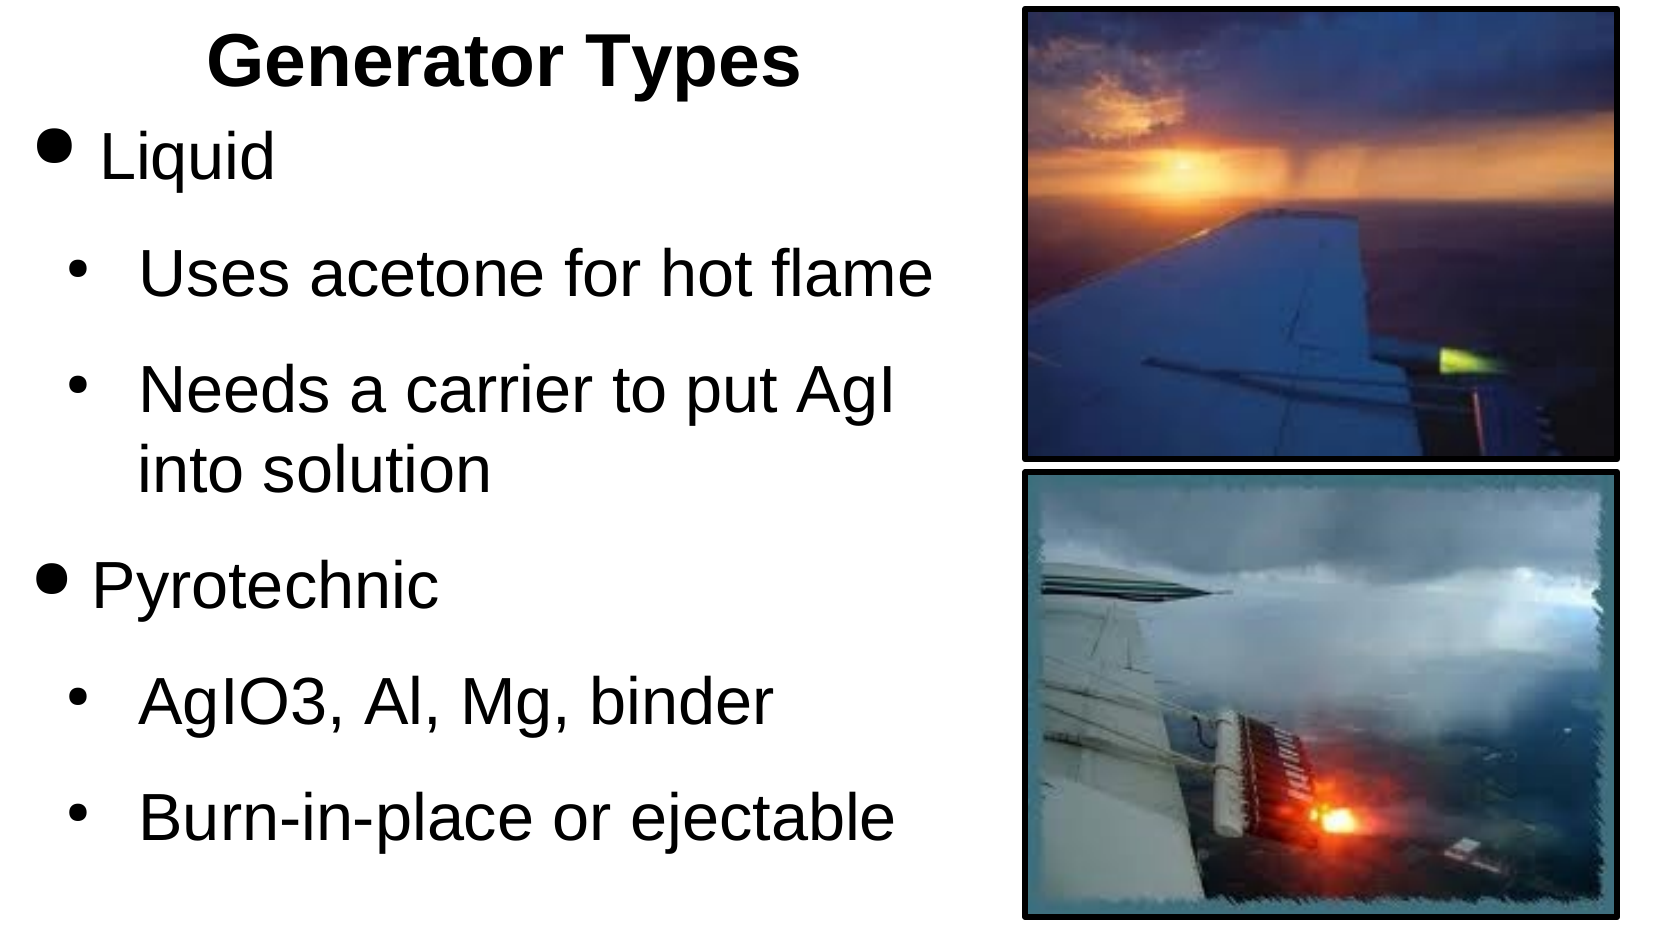

# Generator Types
 Liquid
 Uses acetone for hot flame
 Needs a carrier to put AgI into solution
 Pyrotechnic
 AgIO3, Al, Mg, binder
 Burn-in-place or ejectable